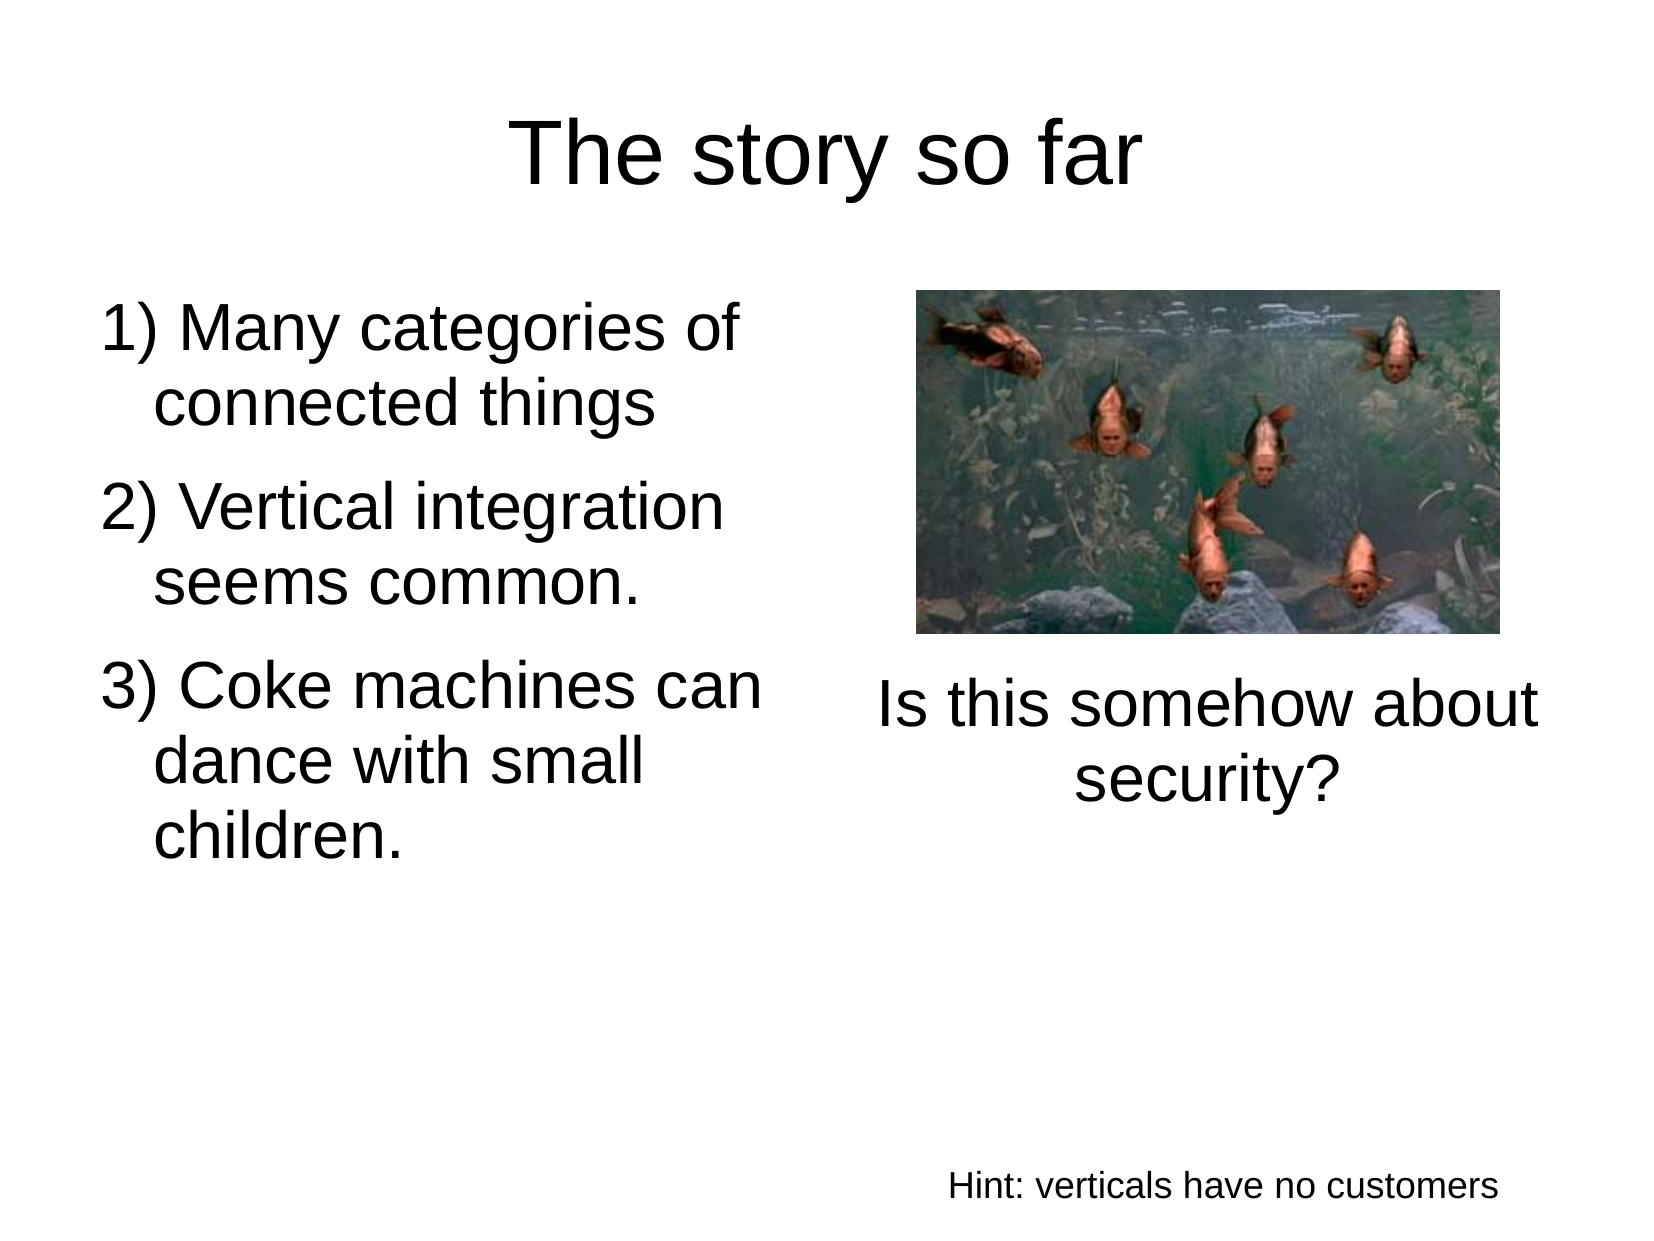

# The story so far
 Many categories of connected things
 Vertical integration seems common.
 Coke machines can dance with small children.
Is this somehow about security?
Hint: verticals have no customers